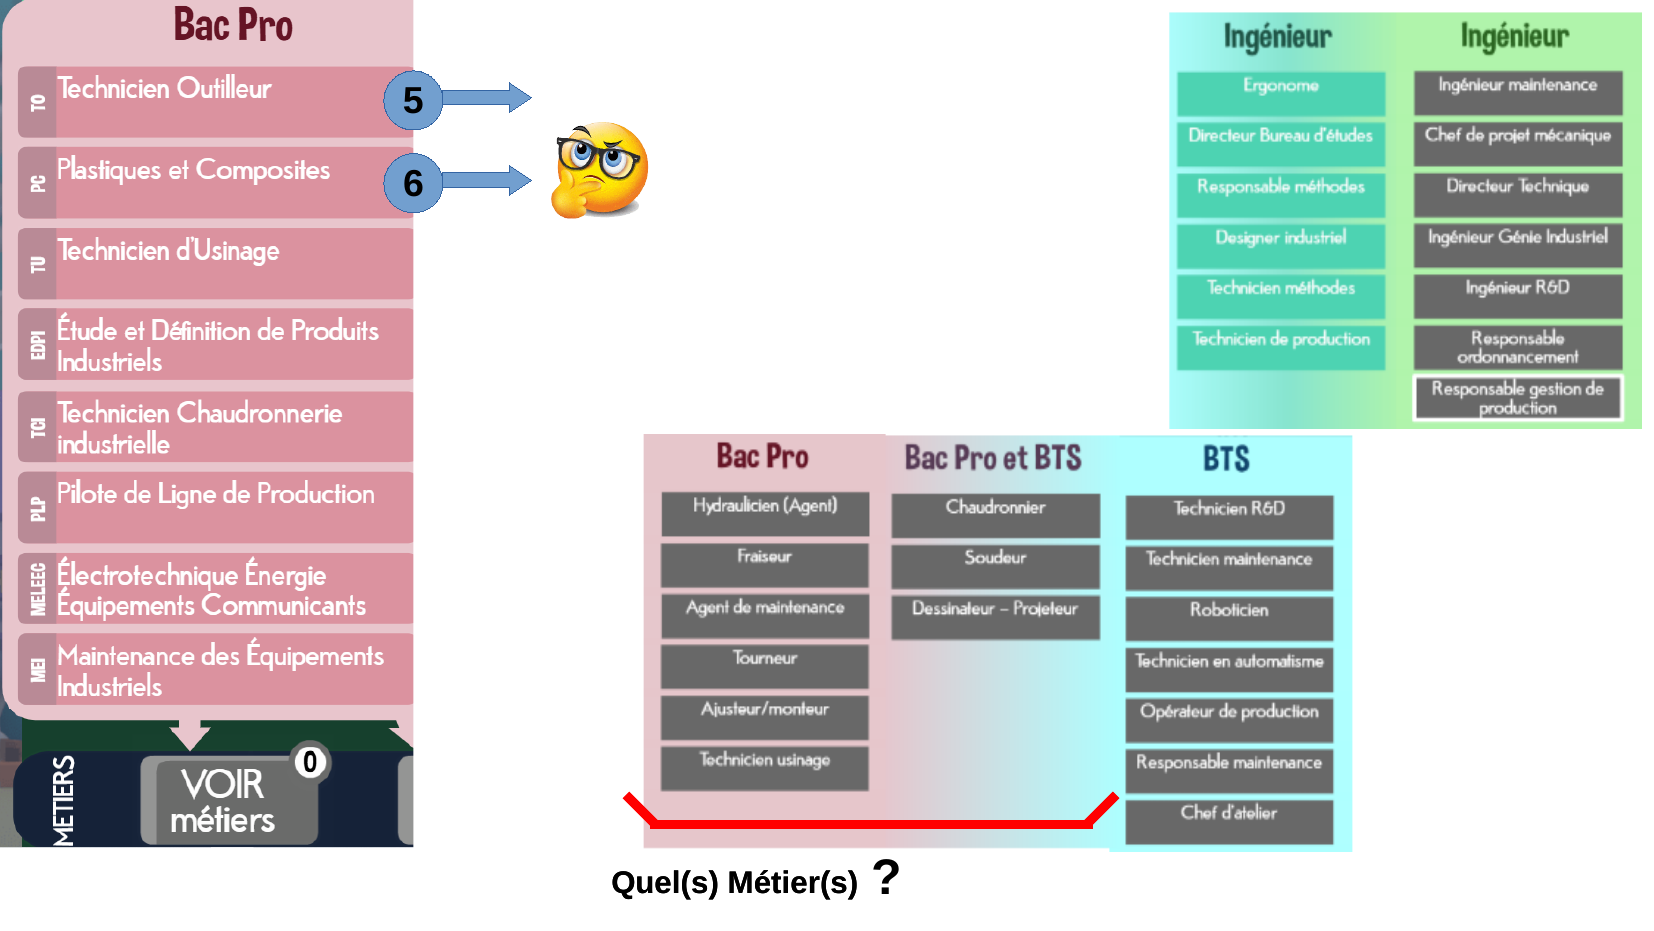

5
6
?
Quel(s) Métier(s)
Quel(s) Métier(s)